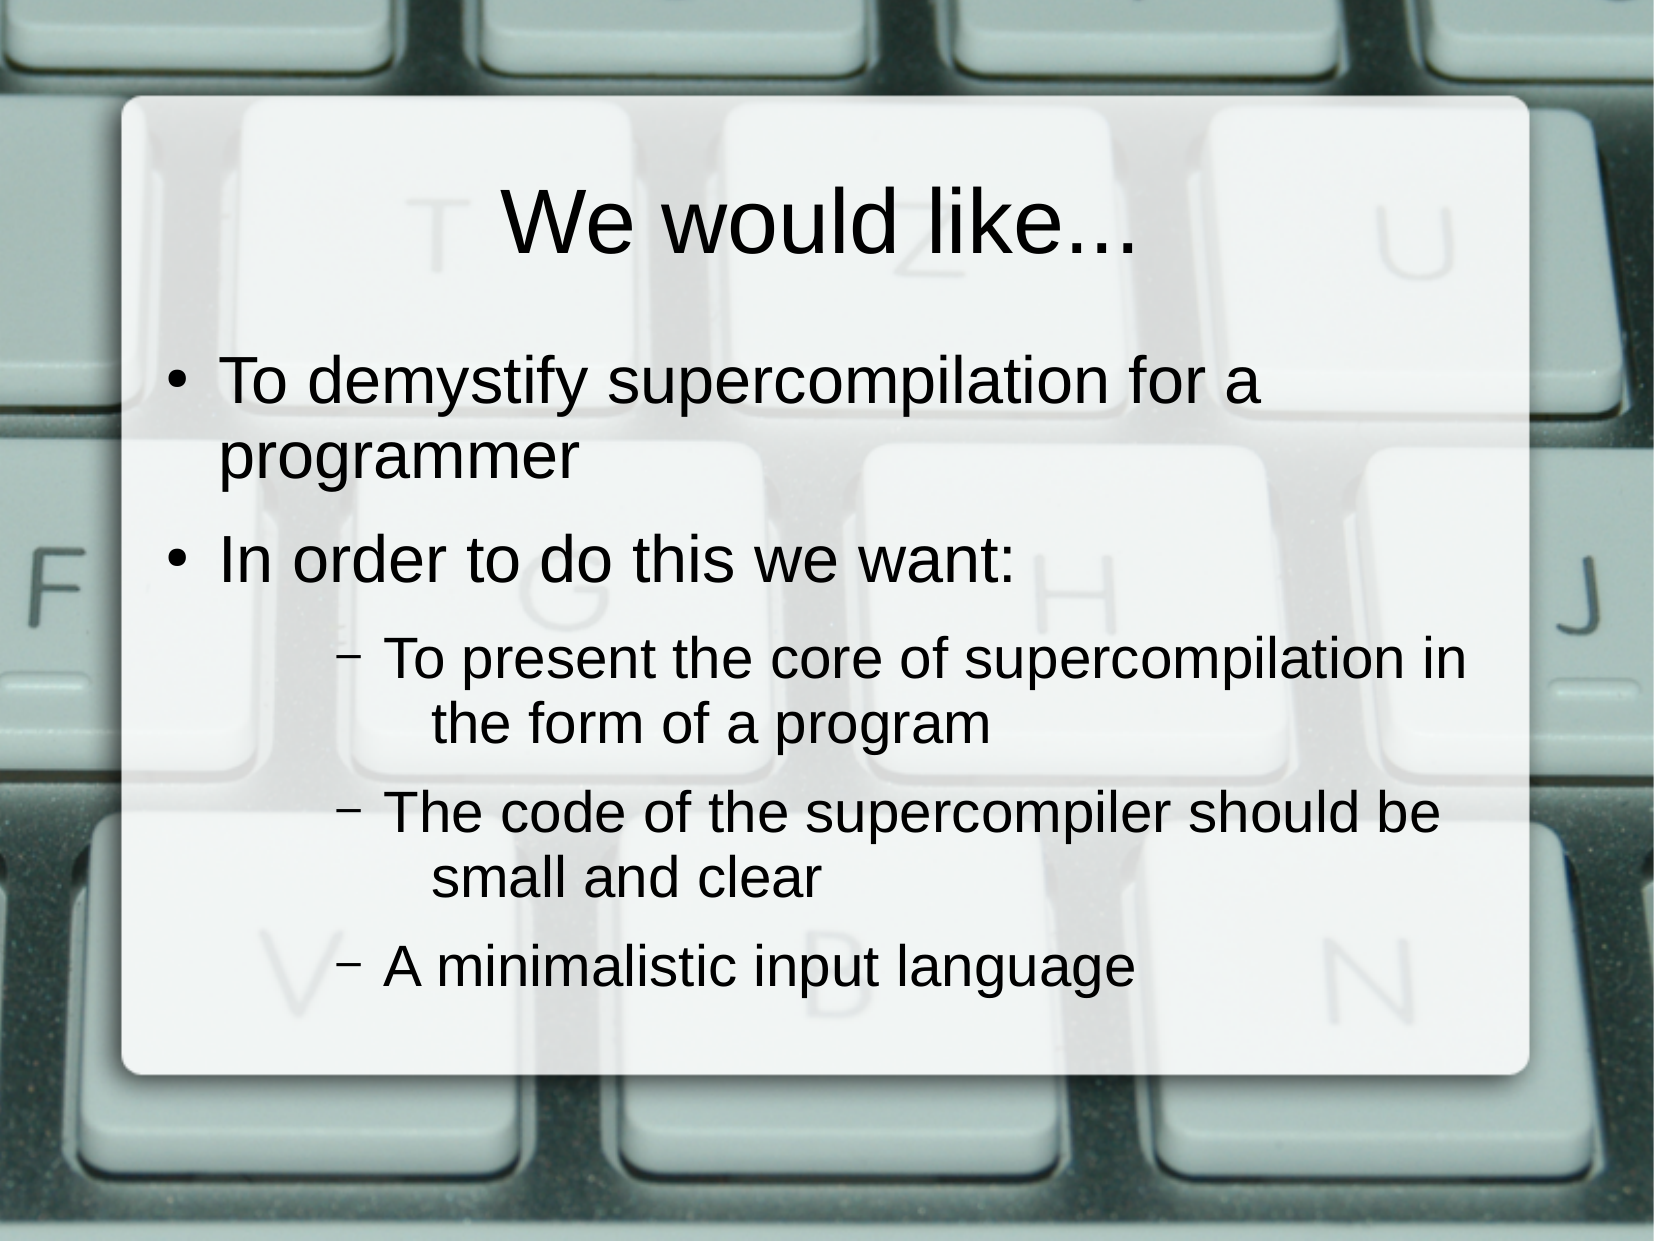

# We would like...
To demystify supercompilation for a programmer
In order to do this we want:
To present the core of supercompilation in the form of a program
The code of the supercompiler should be small and clear
A minimalistic input language